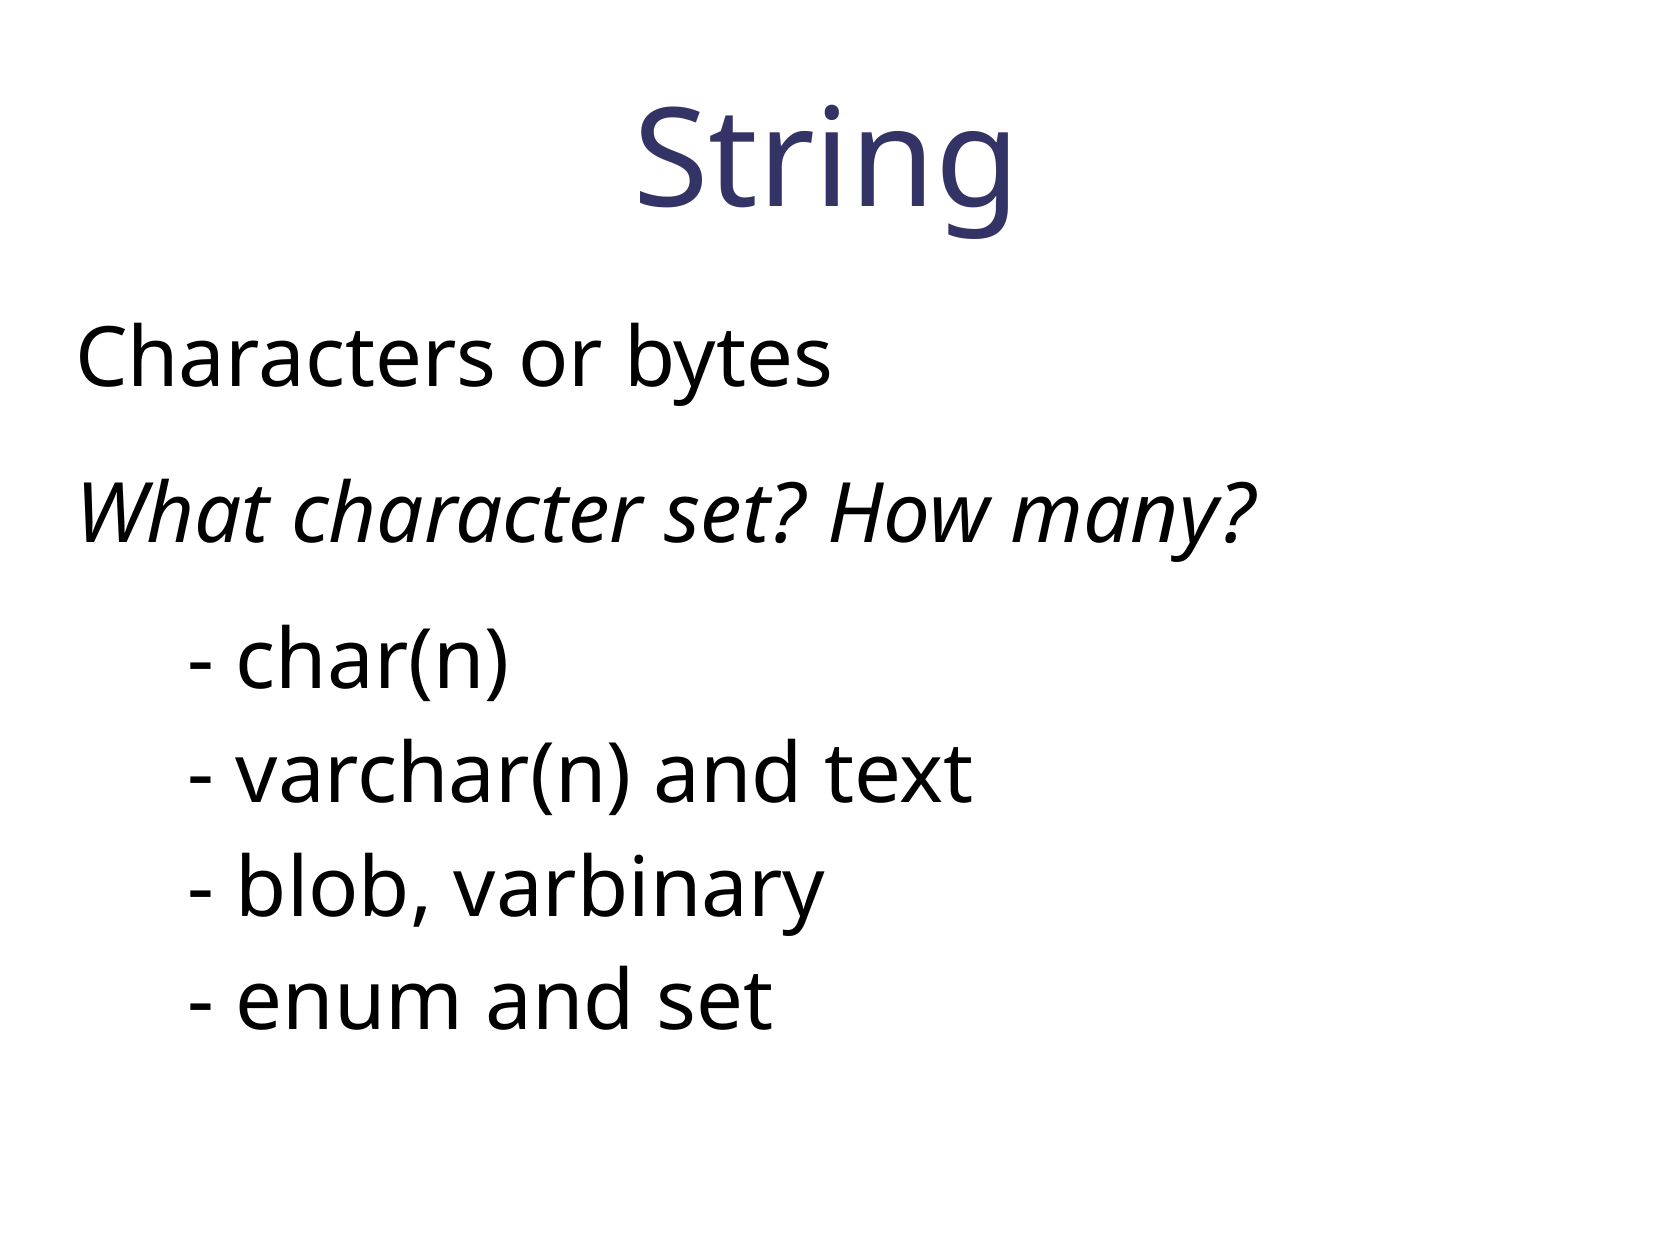

# String
Characters or bytes
What character set? How many?
- char(n)
- varchar(n) and text
- blob, varbinary
- enum and set